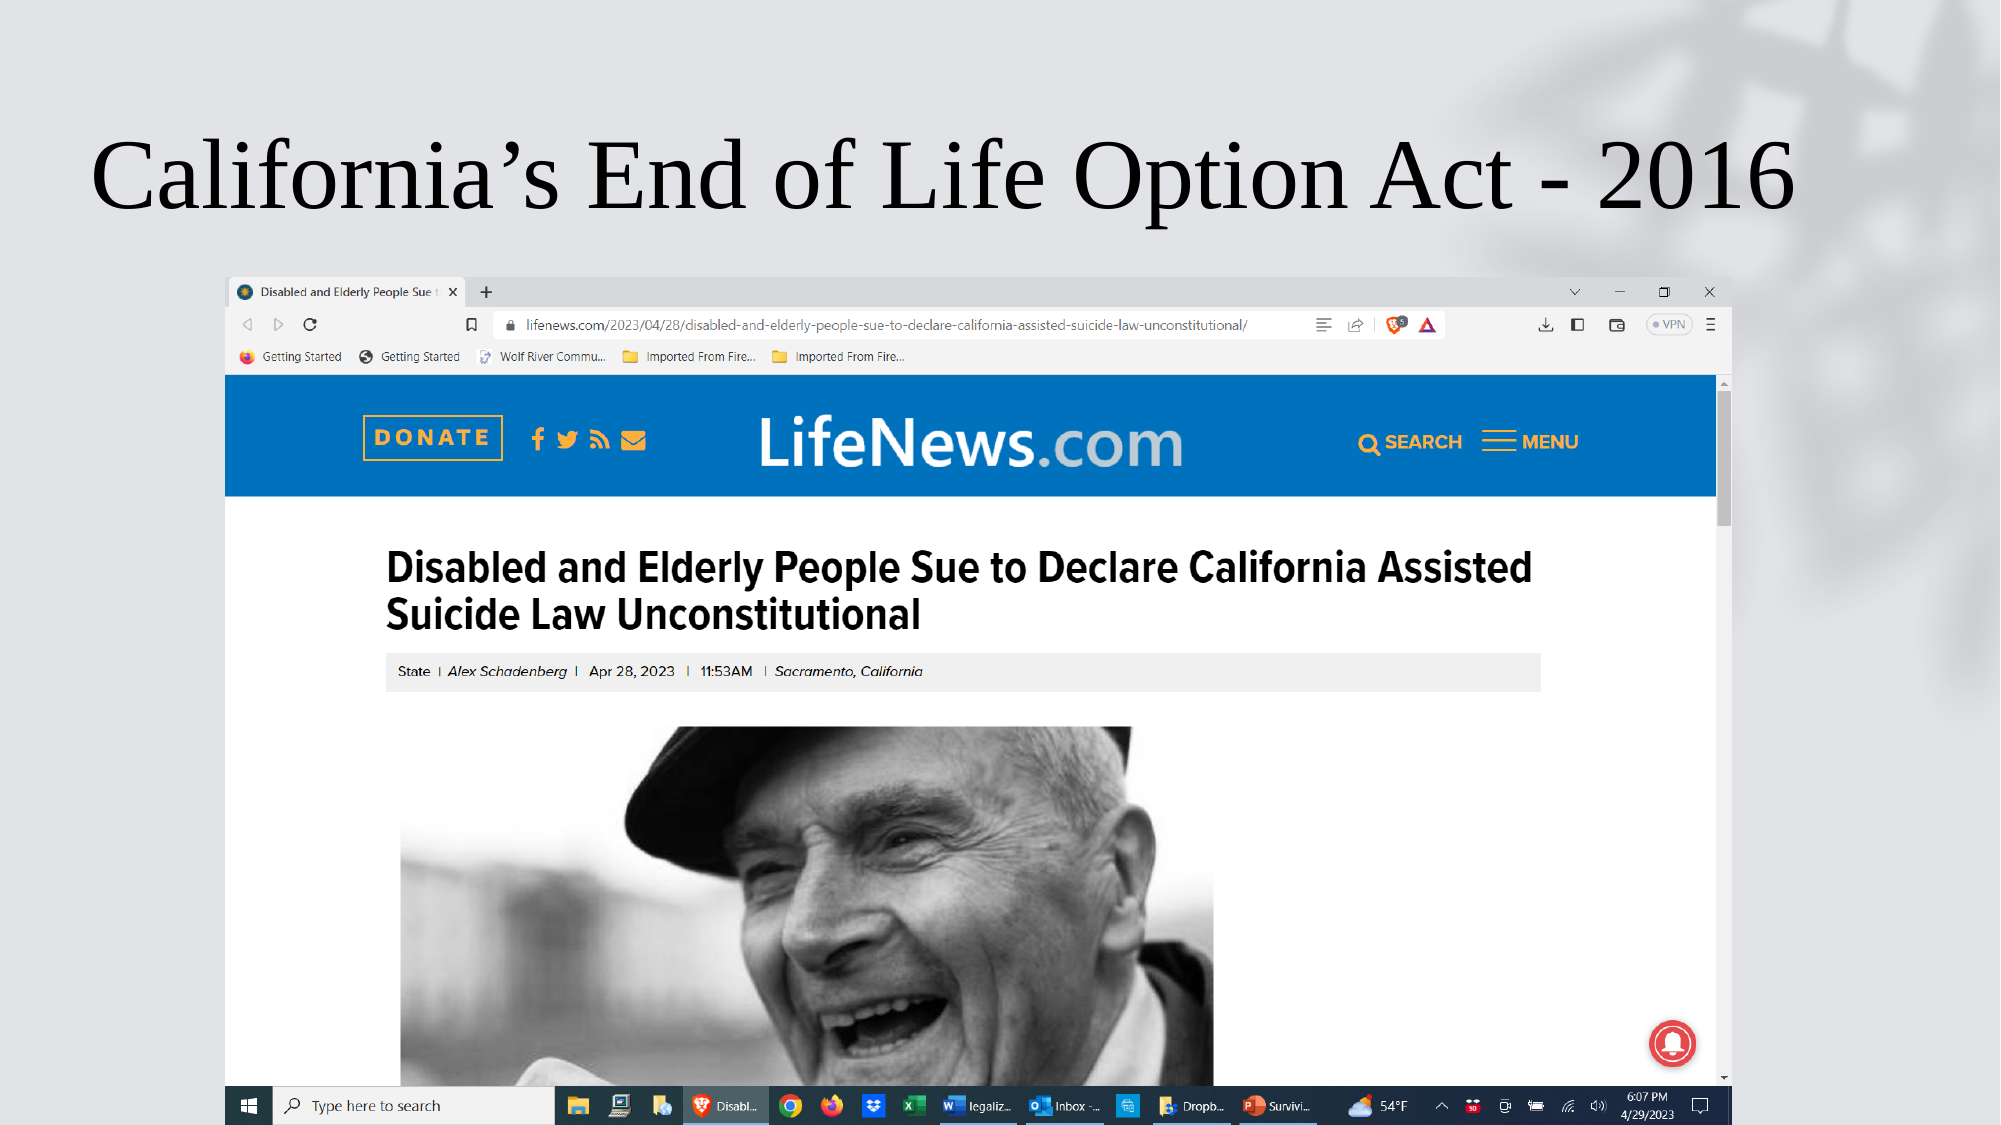

# California’s End of Life Option Act - 2016